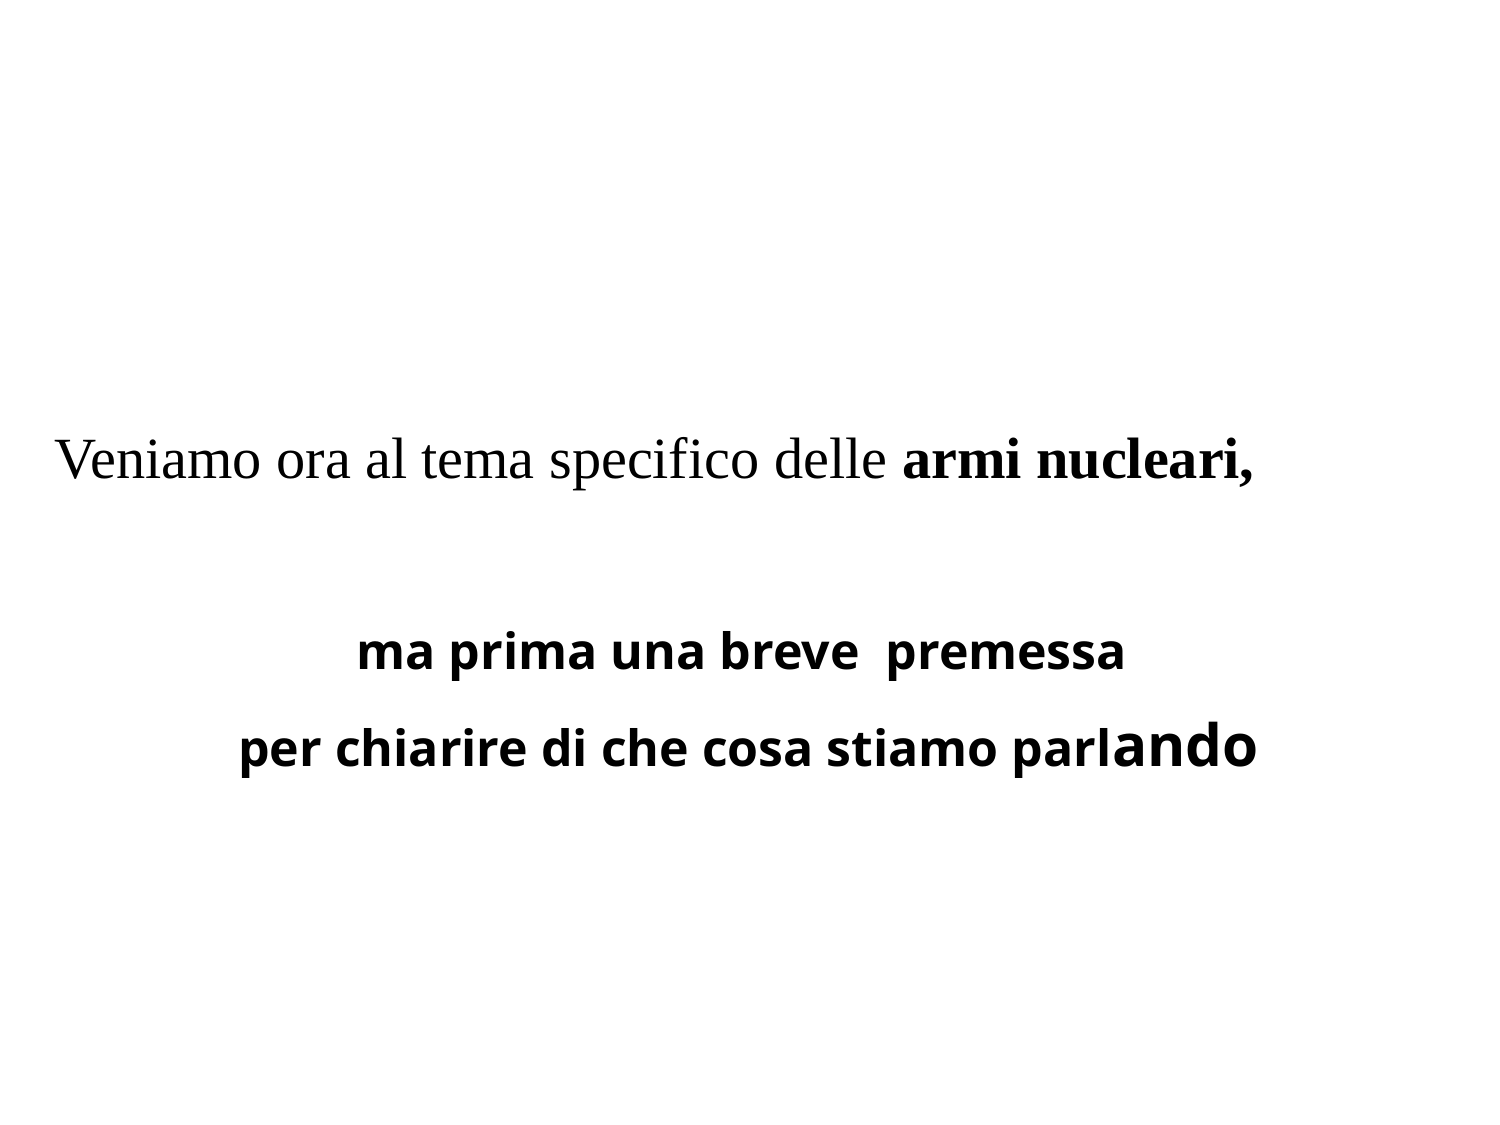

# Veniamo ora al tema specifico delle armi nucleari,
ma prima una breve premessa
per chiarire di che cosa stiamo parlando